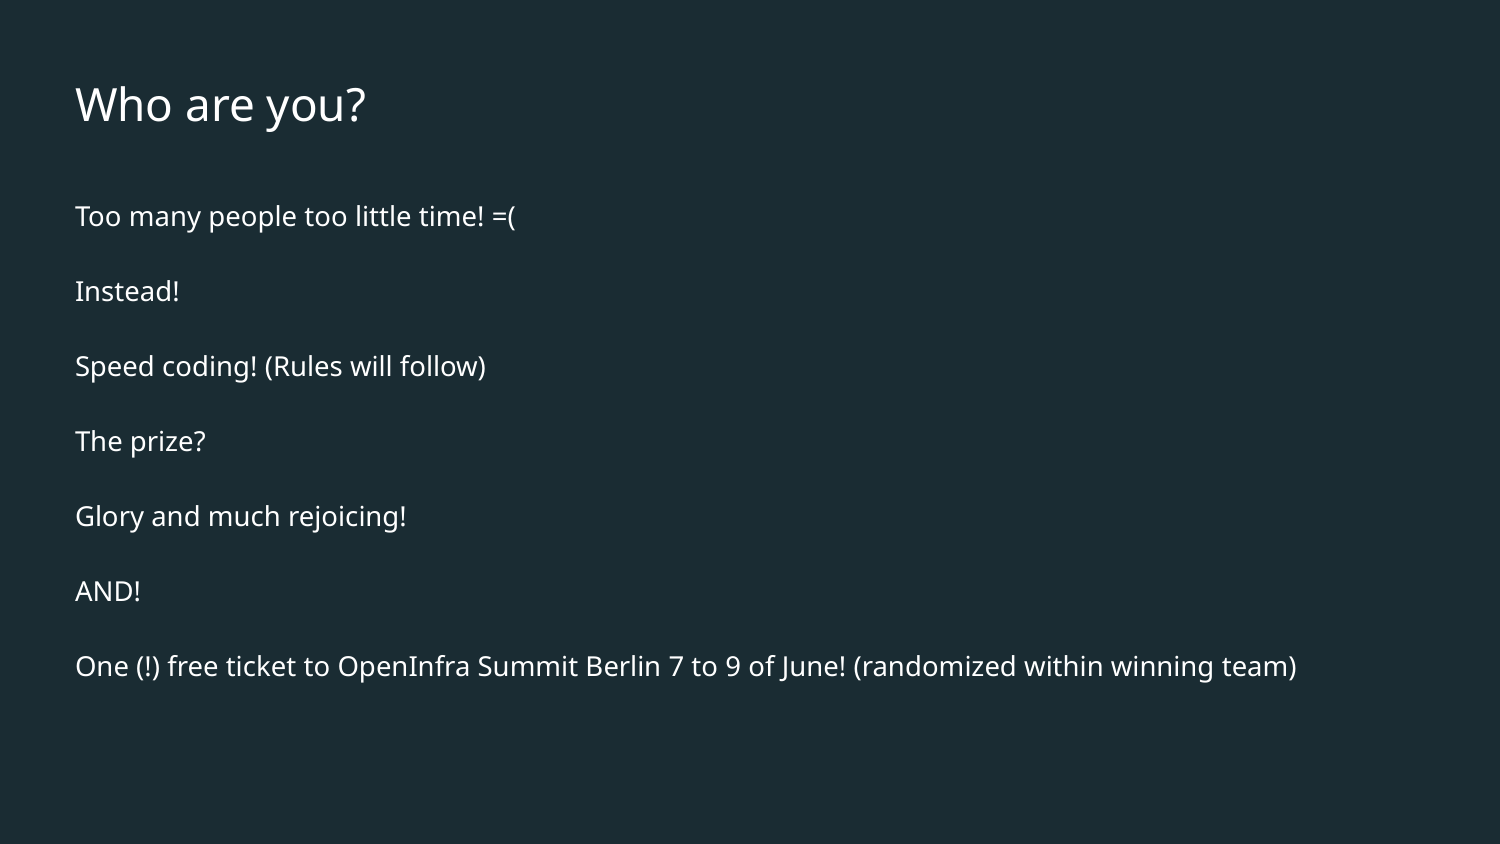

# Who are you?
Too many people too little time! =(
Instead!
Speed coding! (Rules will follow)
The prize?
Glory and much rejoicing!
AND!
One (!) free ticket to OpenInfra Summit Berlin 7 to 9 of June! (randomized within winning team)